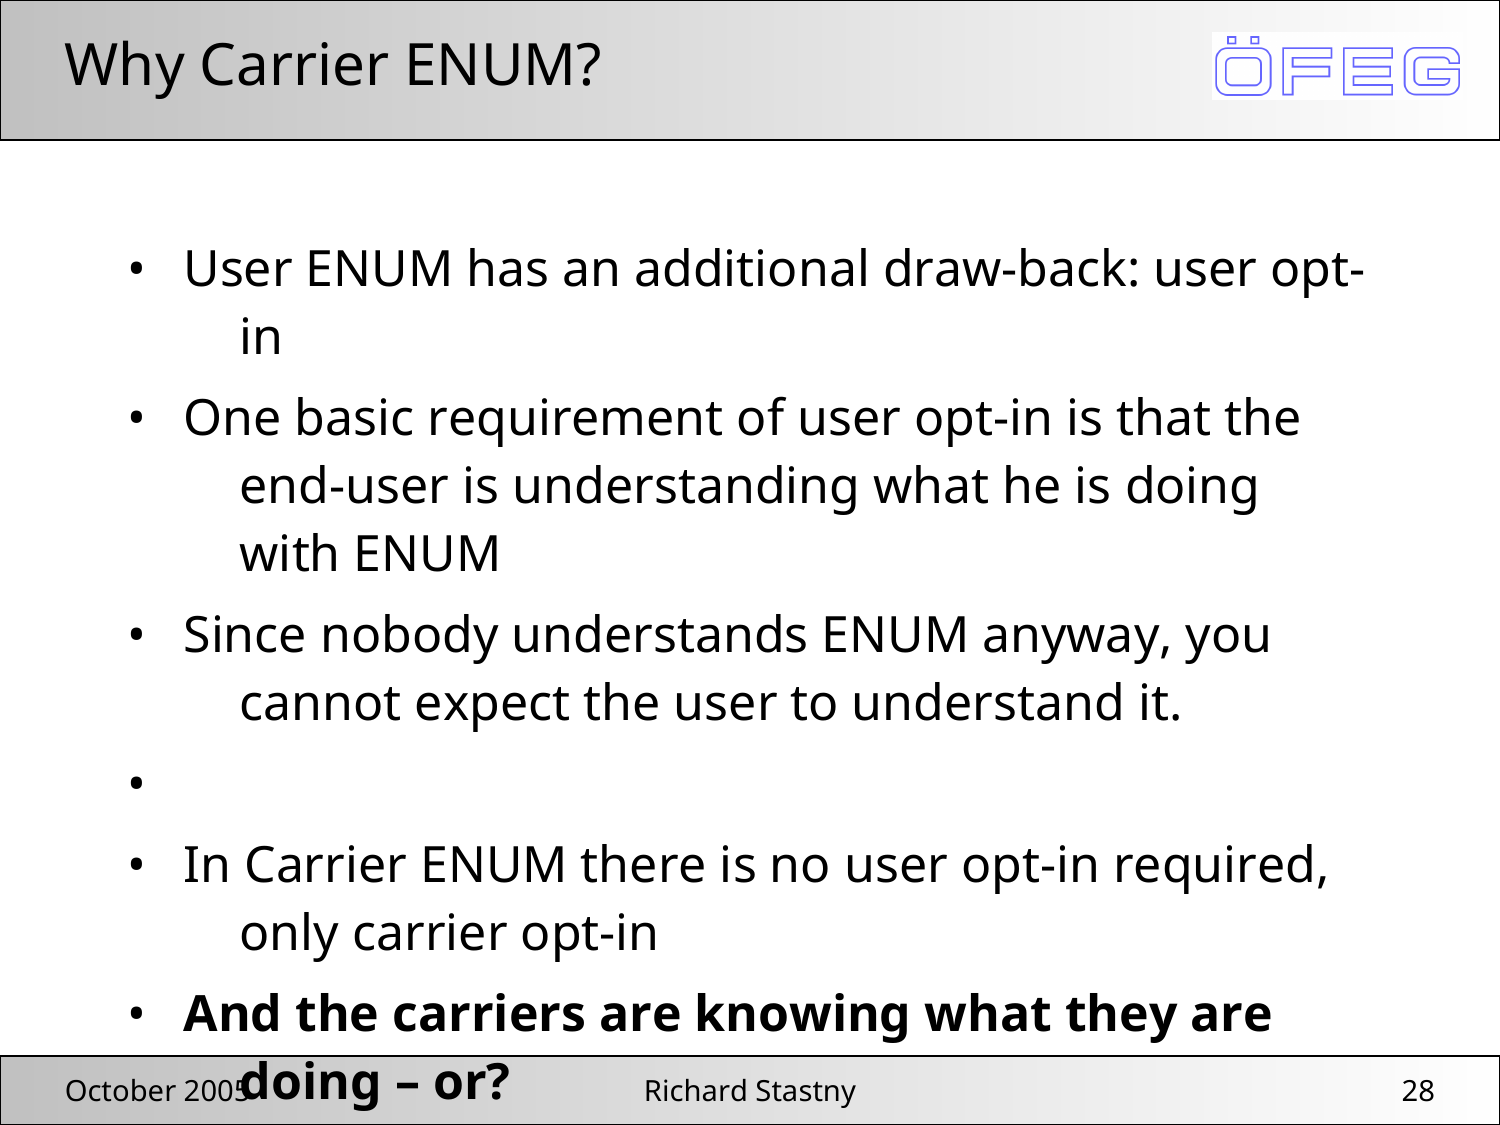

# Why Carrier ENUM?
User ENUM has an additional draw-back: user opt-in
One basic requirement of user opt-in is that the end-user is understanding what he is doing with ENUM
Since nobody understands ENUM anyway, you cannot expect the user to understand it.
In Carrier ENUM there is no user opt-in required, only carrier opt-in
And the carriers are knowing what they are doing – or?
October 2005
Richard Stastny
28